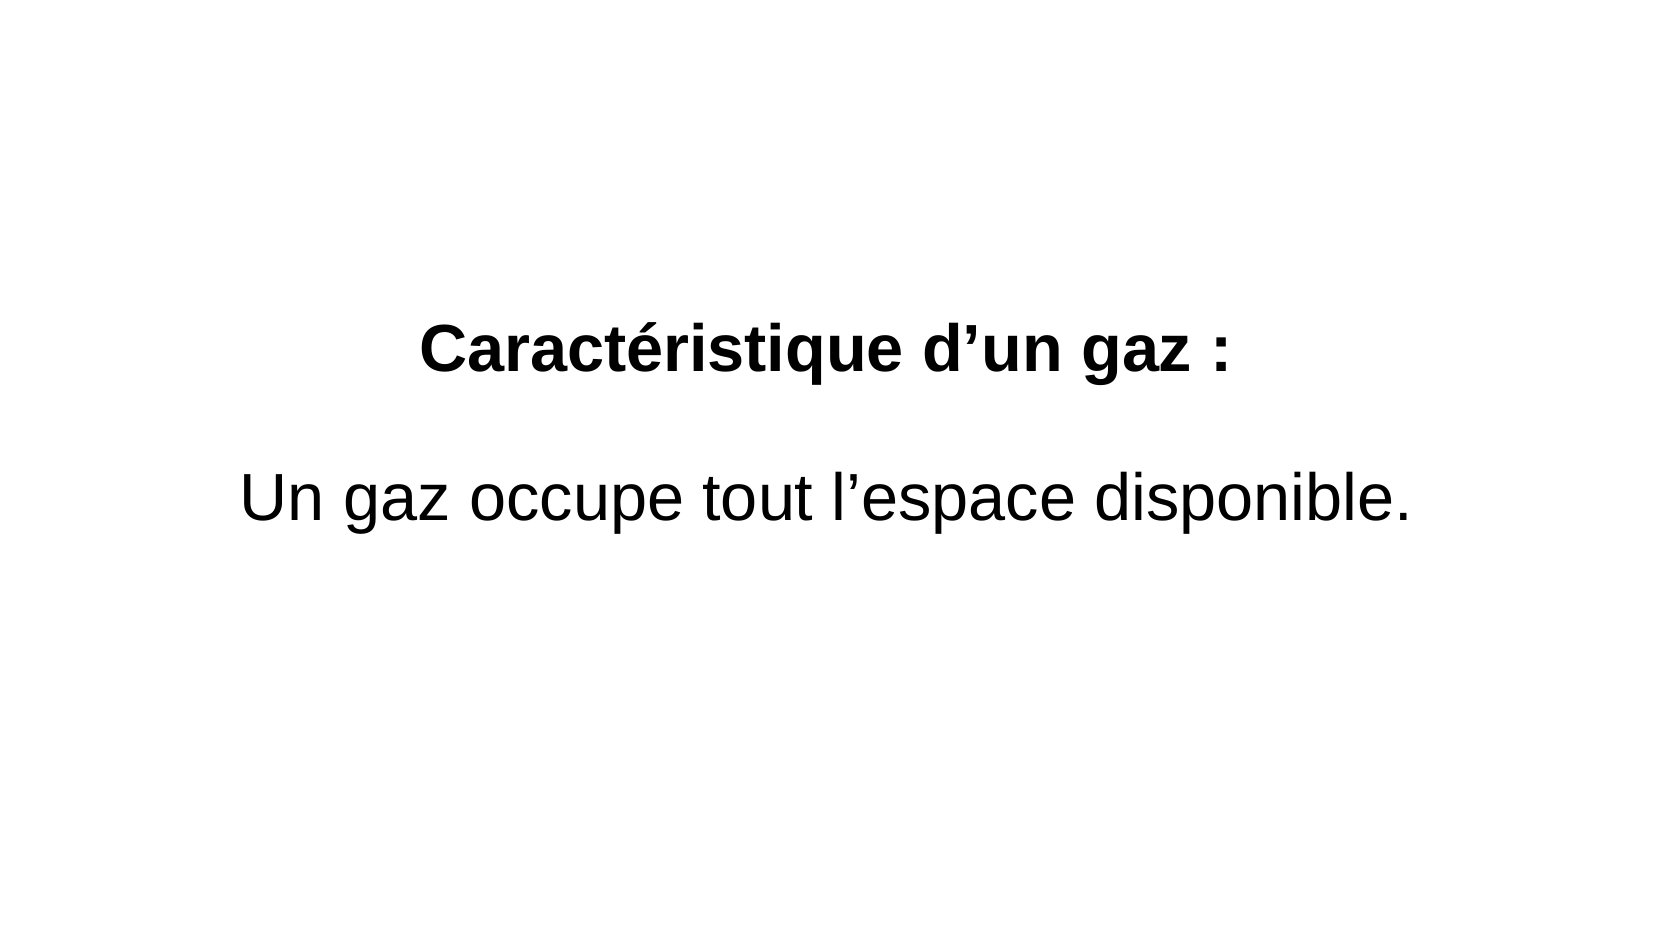

# Caractéristique d’un gaz :
Un gaz occupe tout l’espace disponible.